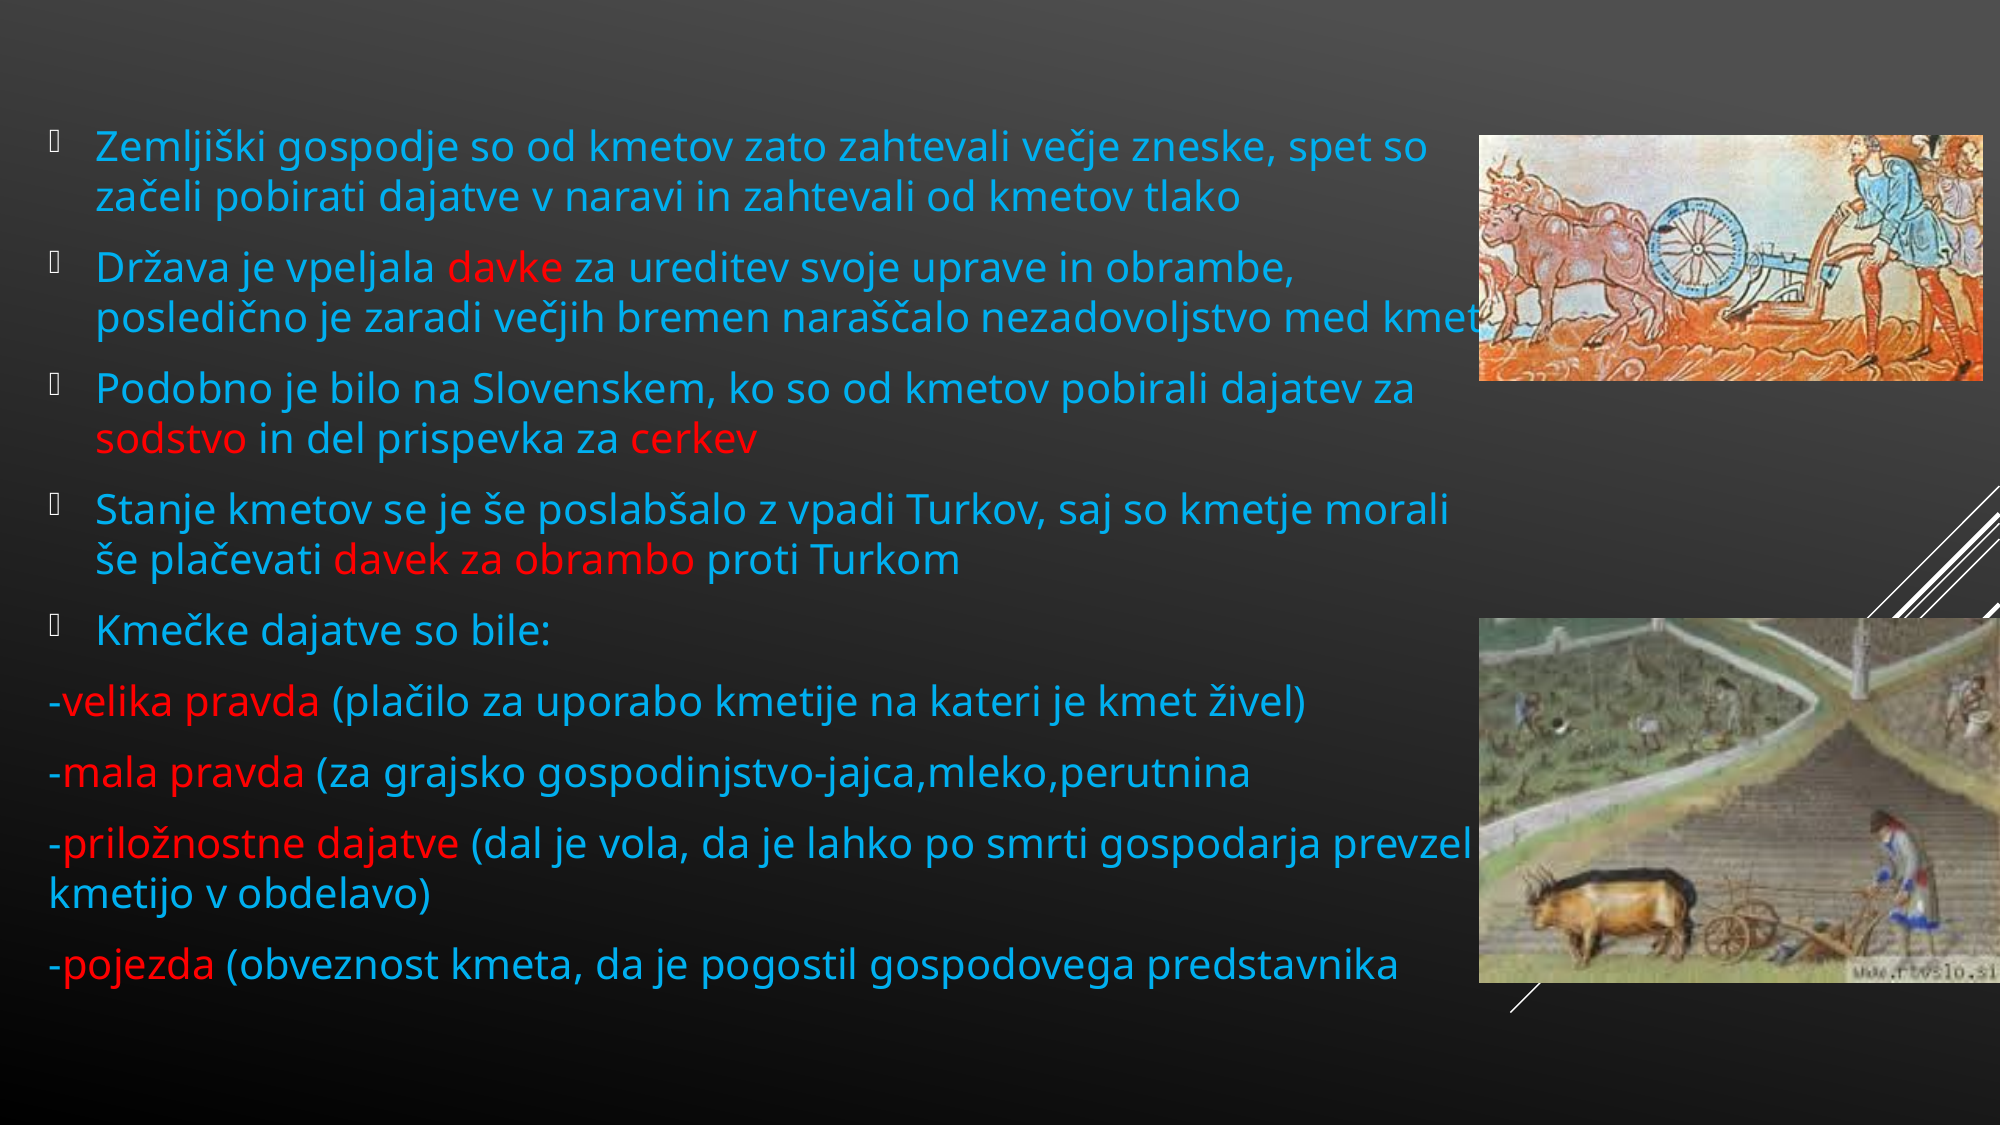

# Zemljiški gospodje so od kmetov zato zahtevali večje zneske, spet so začeli pobirati dajatve v naravi in zahtevali od kmetov tlako
Država je vpeljala davke za ureditev svoje uprave in obrambe, posledično je zaradi večjih bremen naraščalo nezadovoljstvo med kmeti
Podobno je bilo na Slovenskem, ko so od kmetov pobirali dajatev za sodstvo in del prispevka za cerkev
Stanje kmetov se je še poslabšalo z vpadi Turkov, saj so kmetje morali še plačevati davek za obrambo proti Turkom
Kmečke dajatve so bile:
-velika pravda (plačilo za uporabo kmetije na kateri je kmet živel)
-mala pravda (za grajsko gospodinjstvo-jajca,mleko,perutnina
-priložnostne dajatve (dal je vola, da je lahko po smrti gospodarja prevzel kmetijo v obdelavo)
-pojezda (obveznost kmeta, da je pogostil gospodovega predstavnika